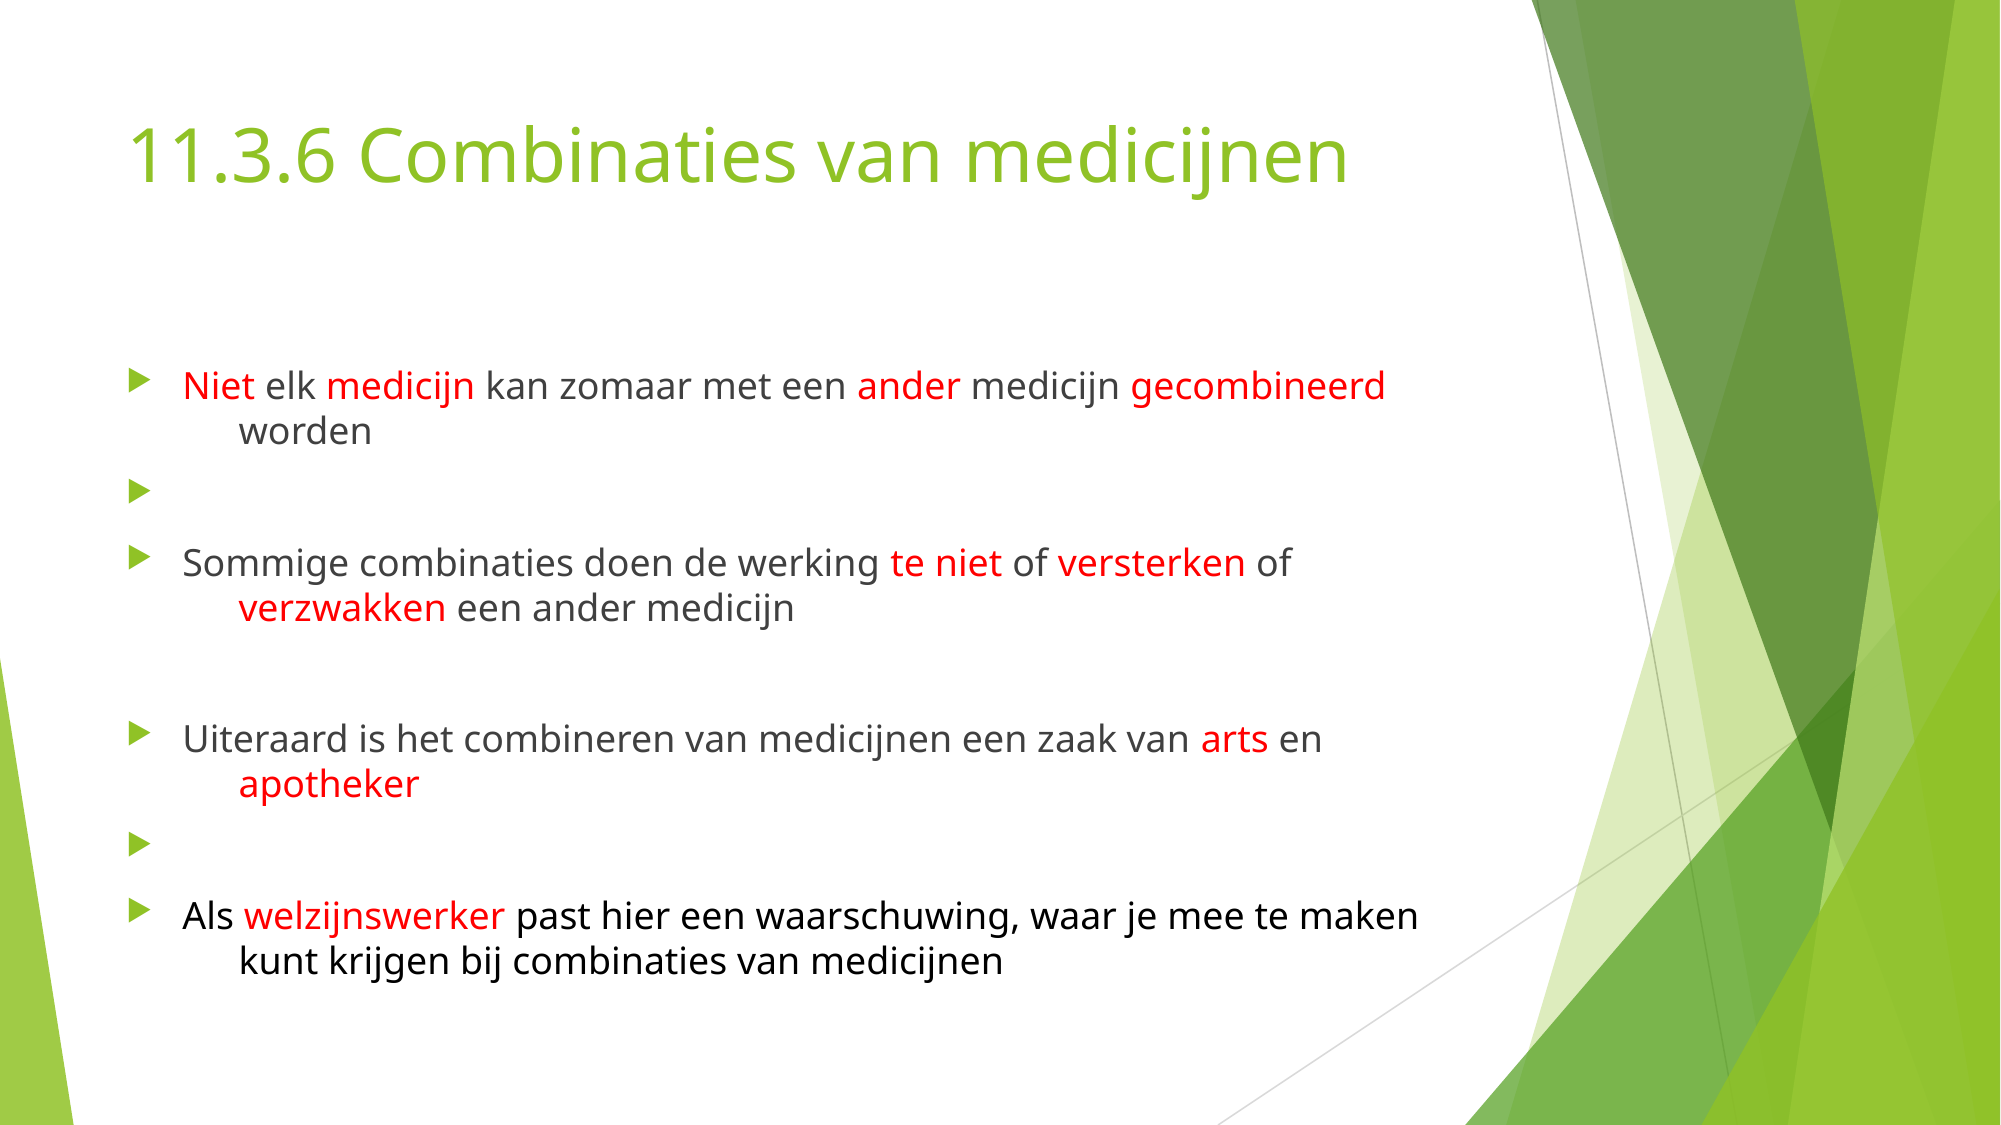

# 11.3.6 Combinaties van medicijnen
Niet elk medicijn kan zomaar met een ander medicijn gecombineerd worden
Sommige combinaties doen de werking te niet of versterken of verzwakken een ander medicijn
Uiteraard is het combineren van medicijnen een zaak van arts en apotheker
Als welzijnswerker past hier een waarschuwing, waar je mee te maken kunt krijgen bij combinaties van medicijnen